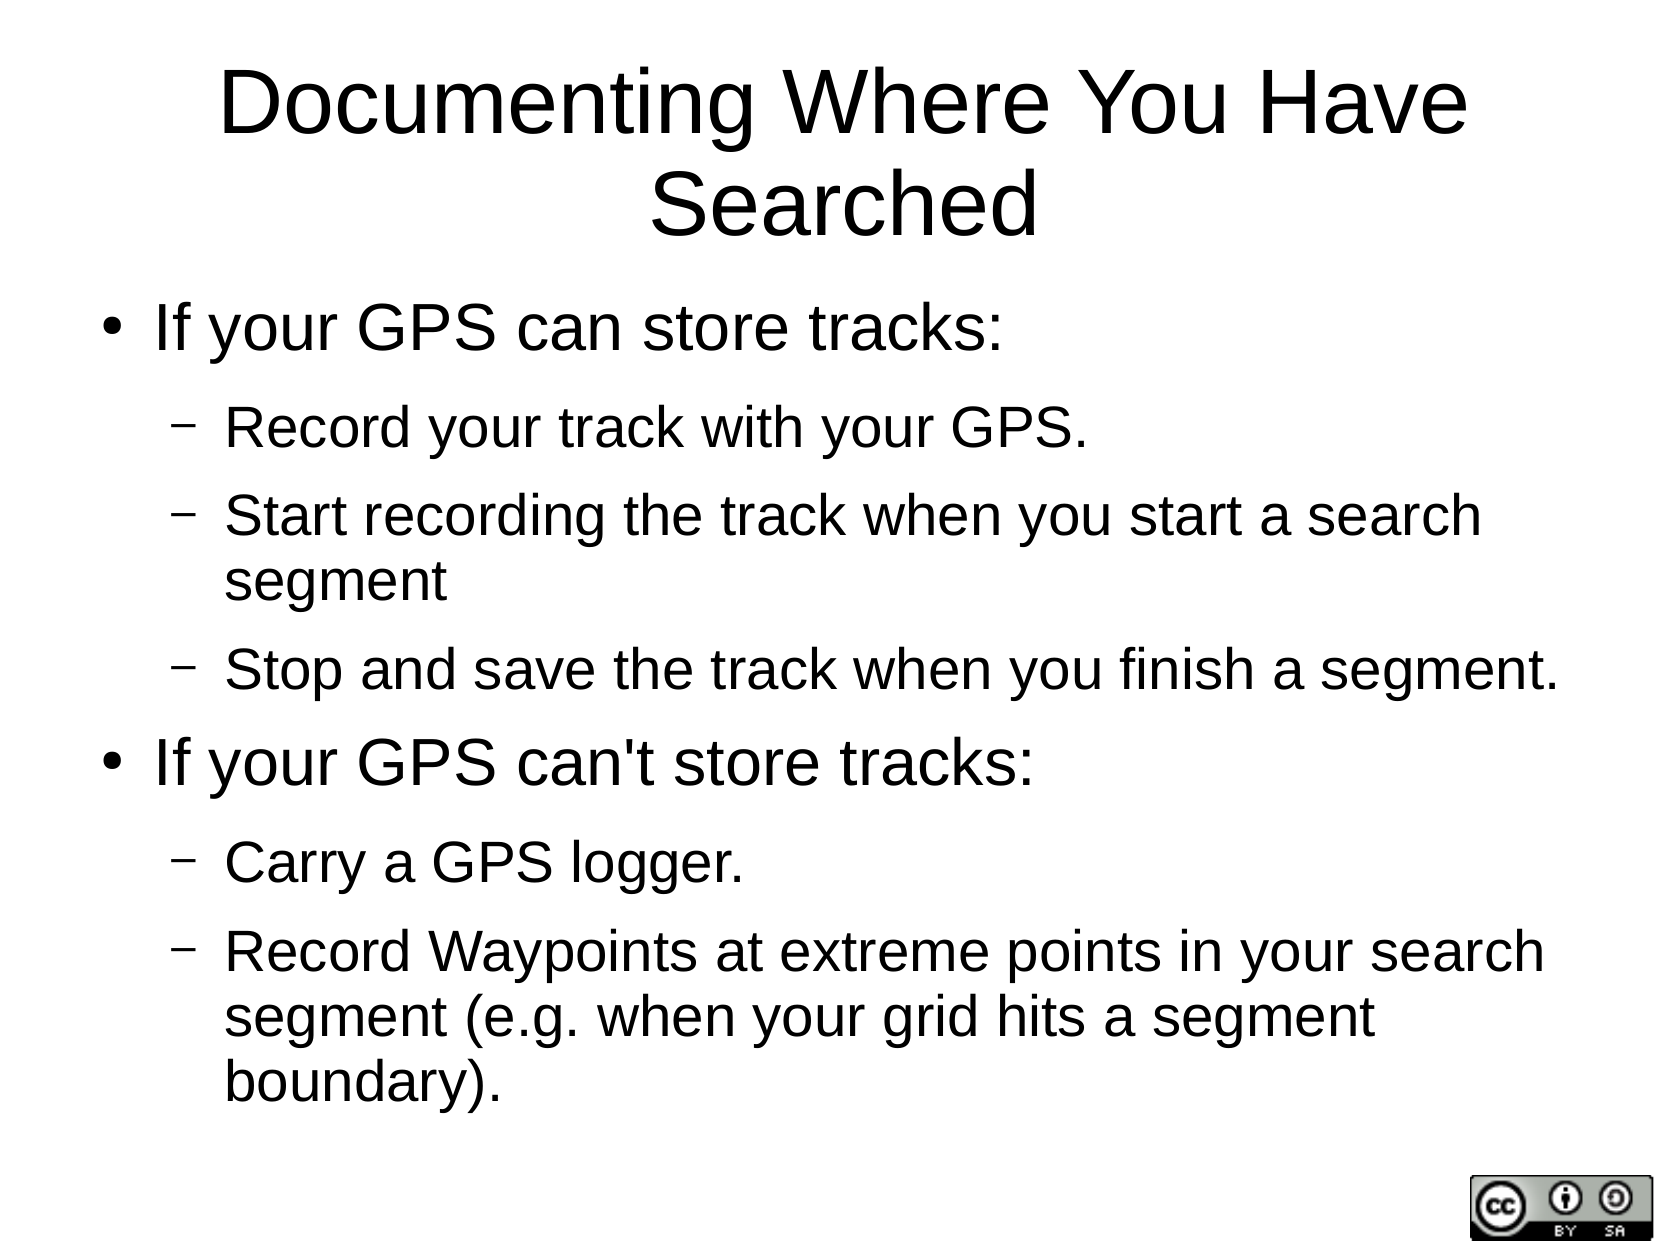

# Documenting Where You Have Searched
If your GPS can store tracks:
Record your track with your GPS.
Start recording the track when you start a search segment
Stop and save the track when you finish a segment.
If your GPS can't store tracks:
Carry a GPS logger.
Record Waypoints at extreme points in your search segment (e.g. when your grid hits a segment boundary).